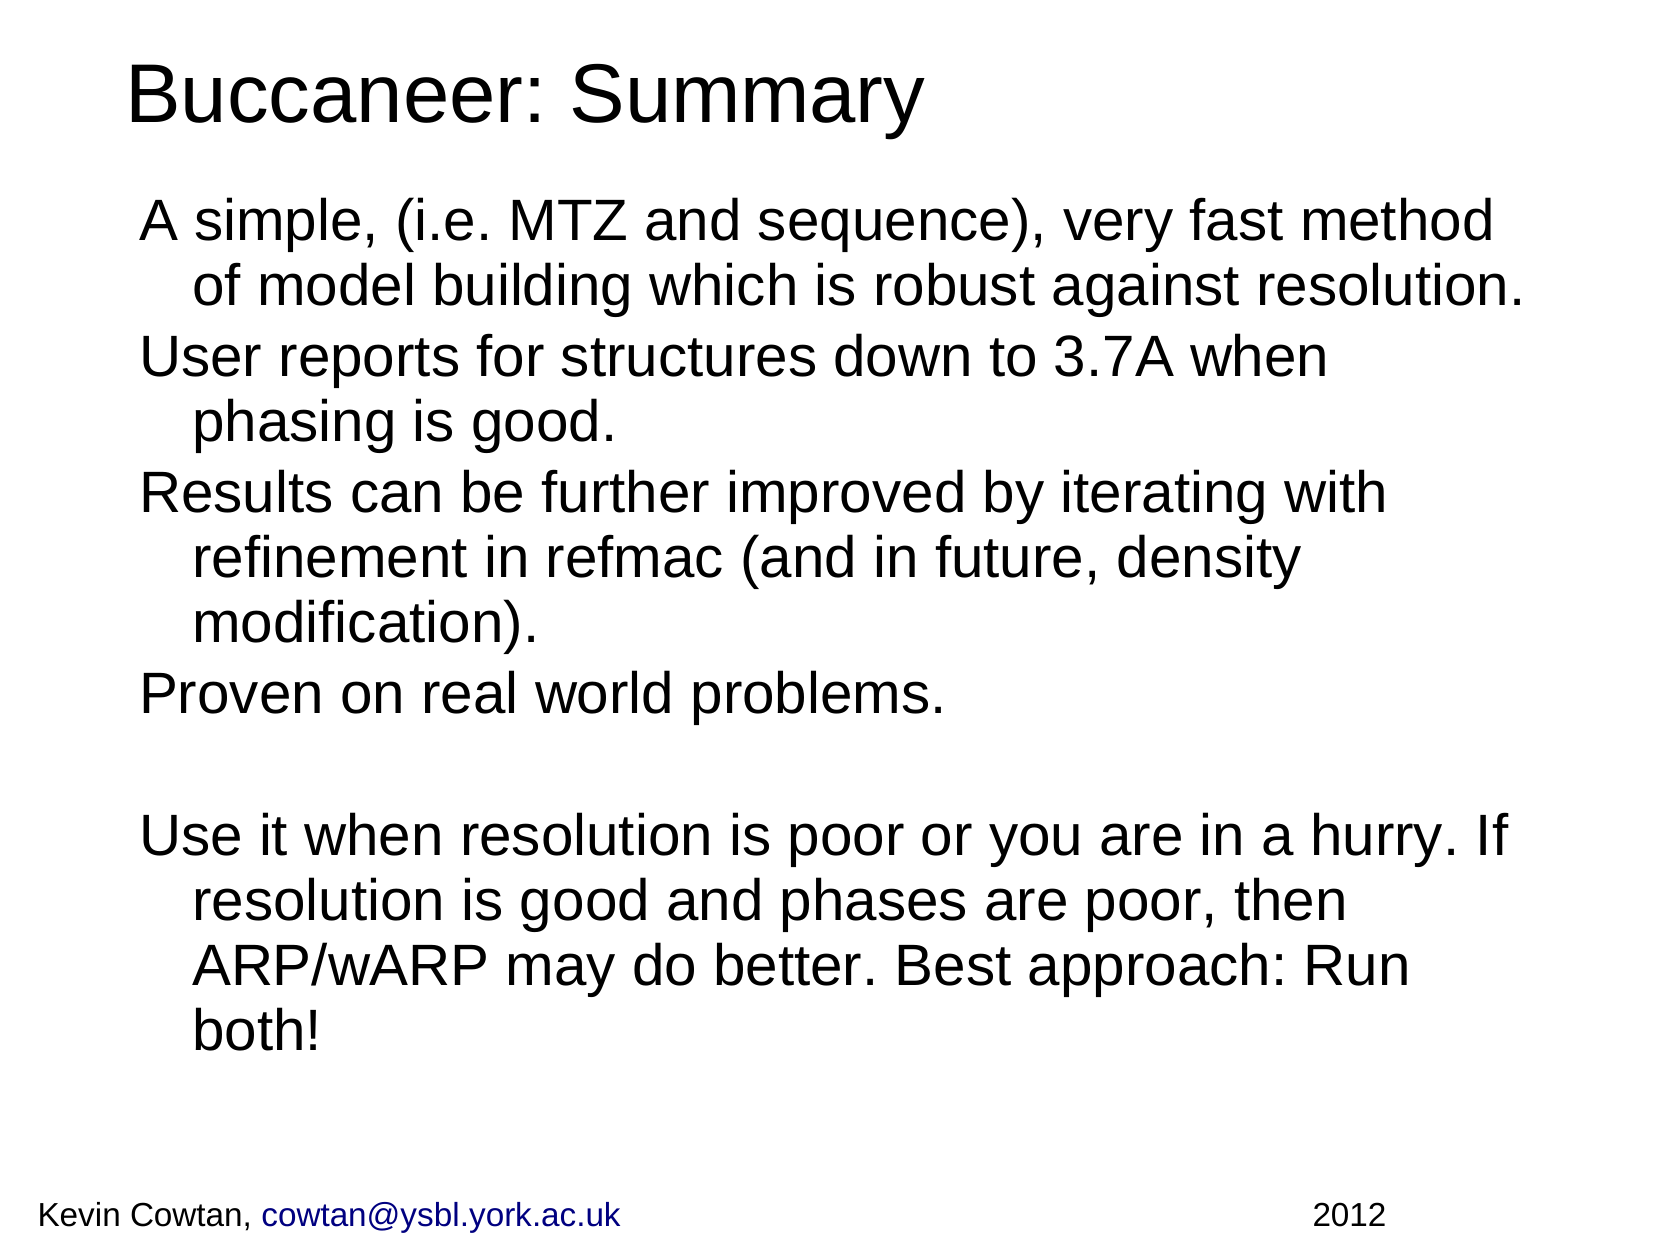

# Buccaneer: Summary
A simple, (i.e. MTZ and sequence), very fast method of model building which is robust against resolution.
User reports for structures down to 3.7A when phasing is good.
Results can be further improved by iterating with refinement in refmac (and in future, density modification).
Proven on real world problems.
Use it when resolution is poor or you are in a hurry. If resolution is good and phases are poor, then ARP/wARP may do better. Best approach: Run both!